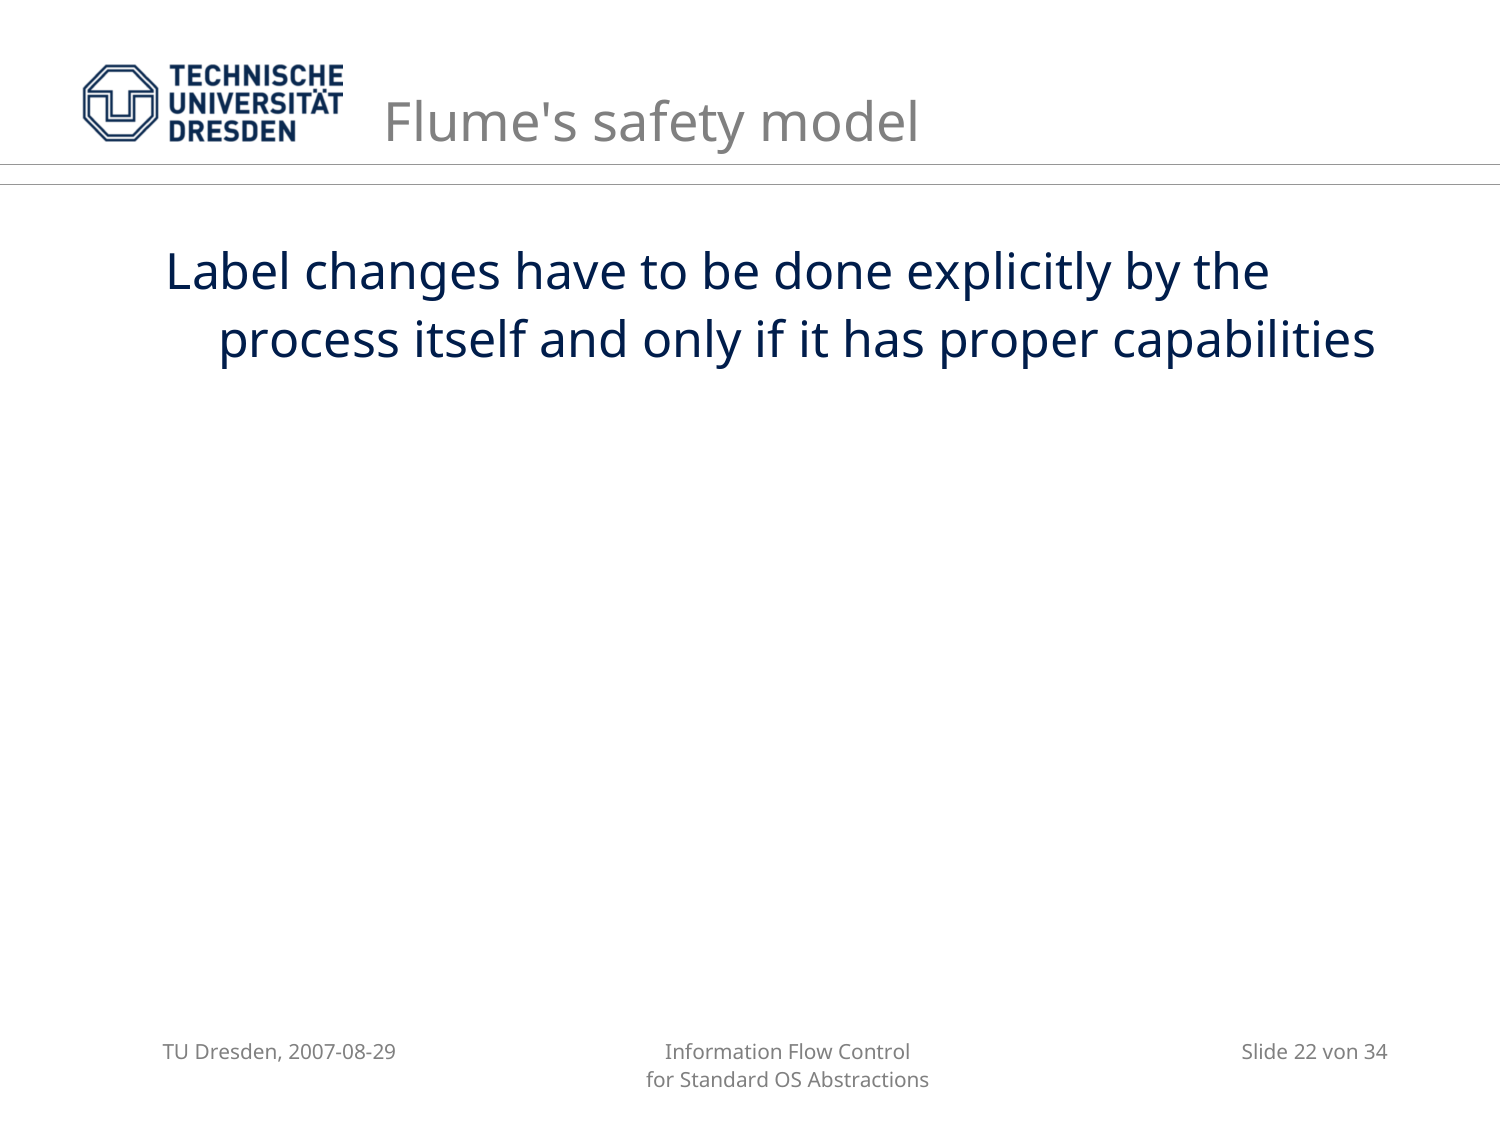

# Flume's safety model
Label changes have to be done explicitly by the process itself and only if it has proper capabilities
Presentation Title
22